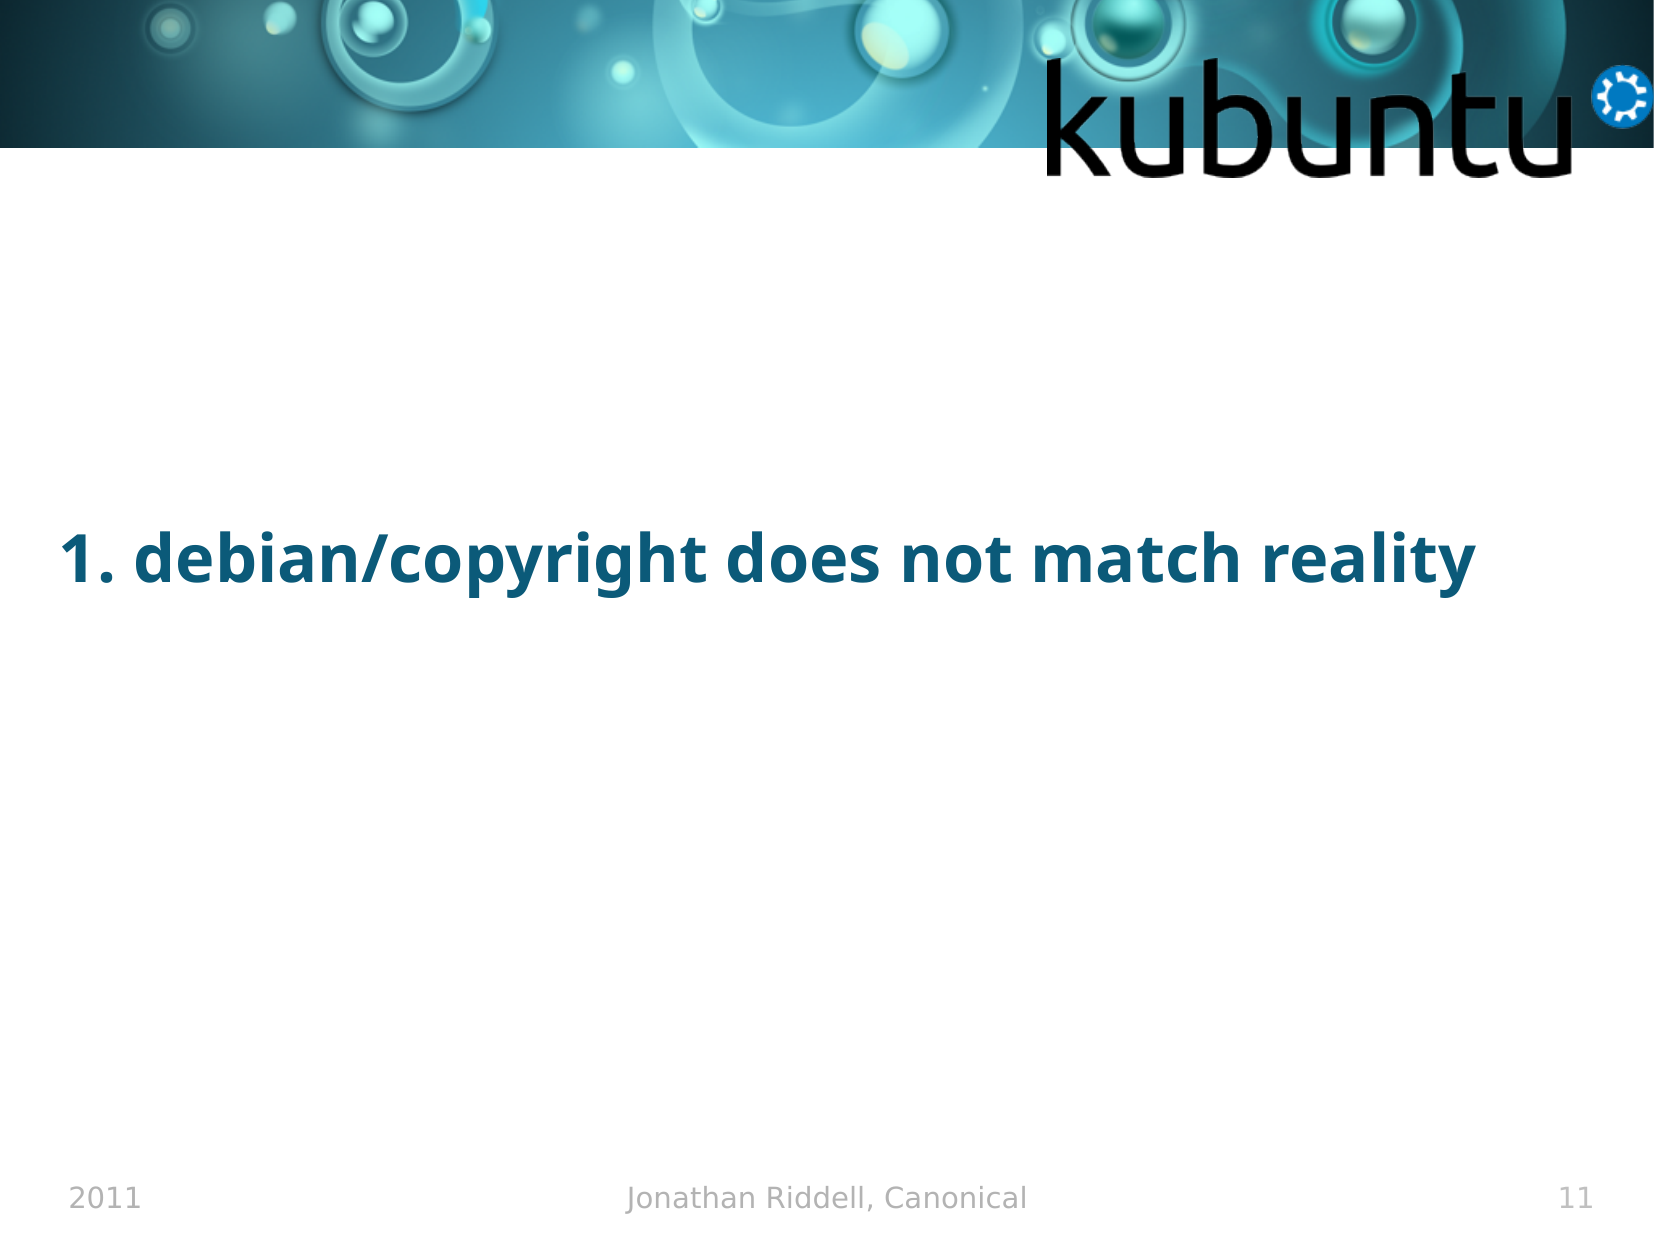

# 1. debian/copyright does not match reality
Name
www.kde.org
11